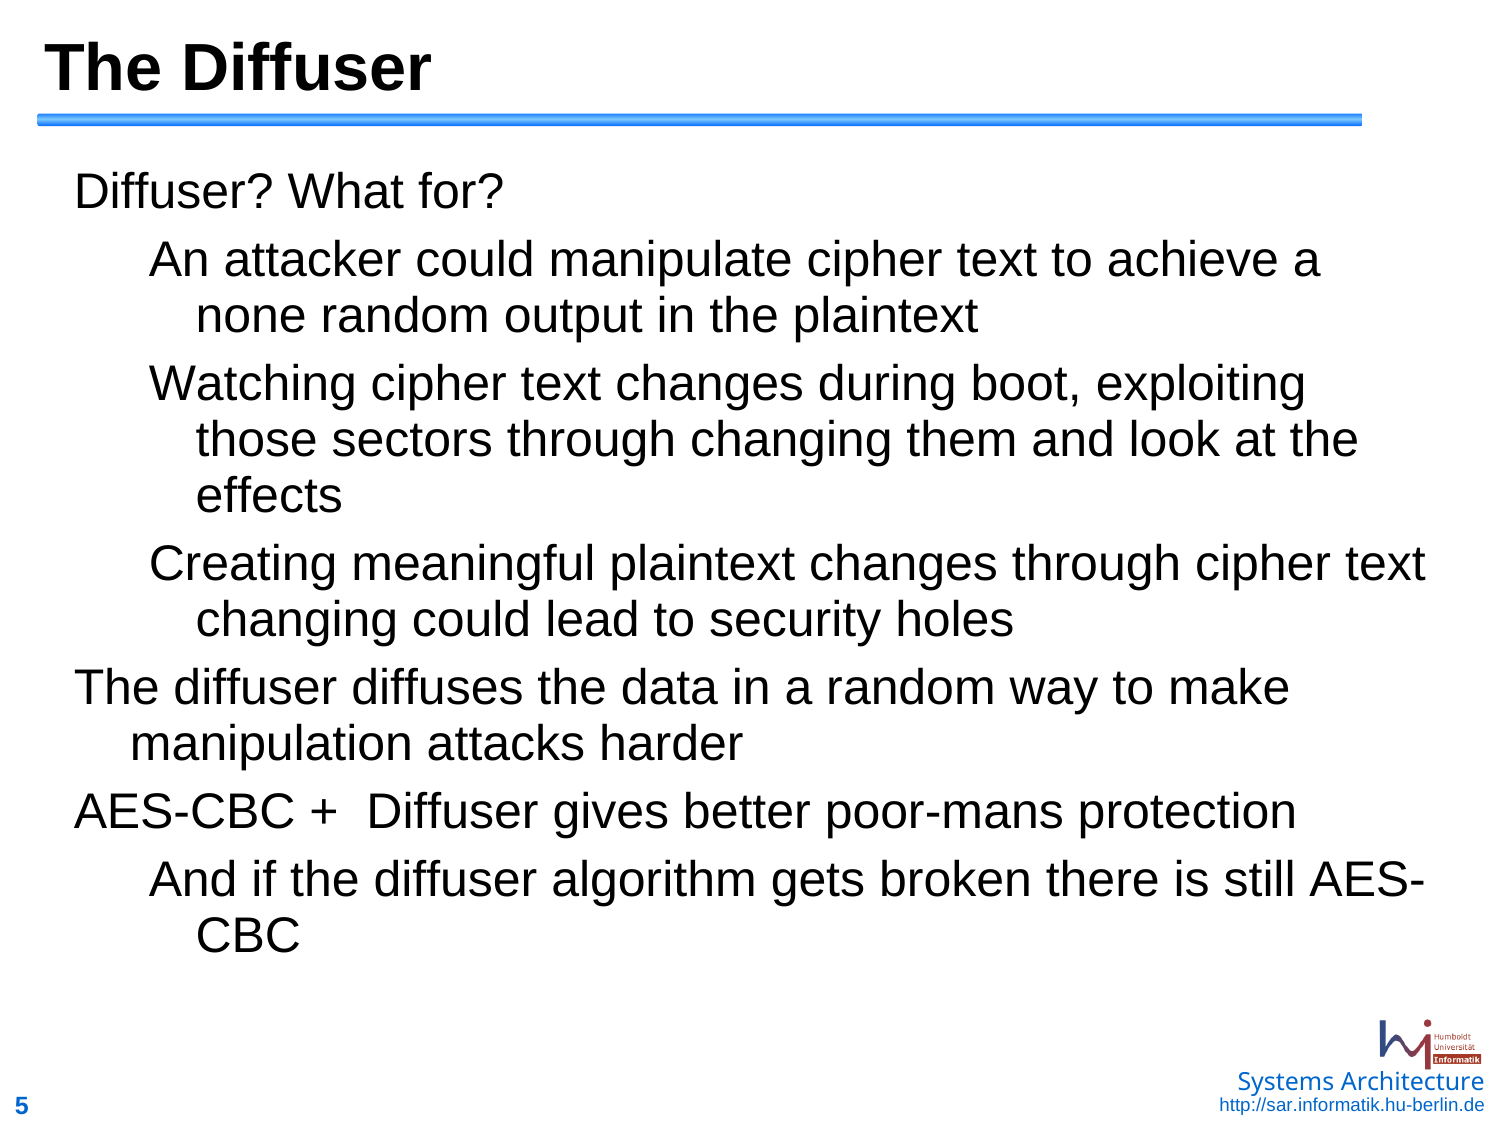

# The Diffuser
Diffuser? What for?
An attacker could manipulate cipher text to achieve a none random output in the plaintext
Watching cipher text changes during boot, exploiting those sectors through changing them and look at the effects
Creating meaningful plaintext changes through cipher text changing could lead to security holes
The diffuser diffuses the data in a random way to make manipulation attacks harder
AES-CBC + Diffuser gives better poor-mans protection
And if the diffuser algorithm gets broken there is still AES-CBC